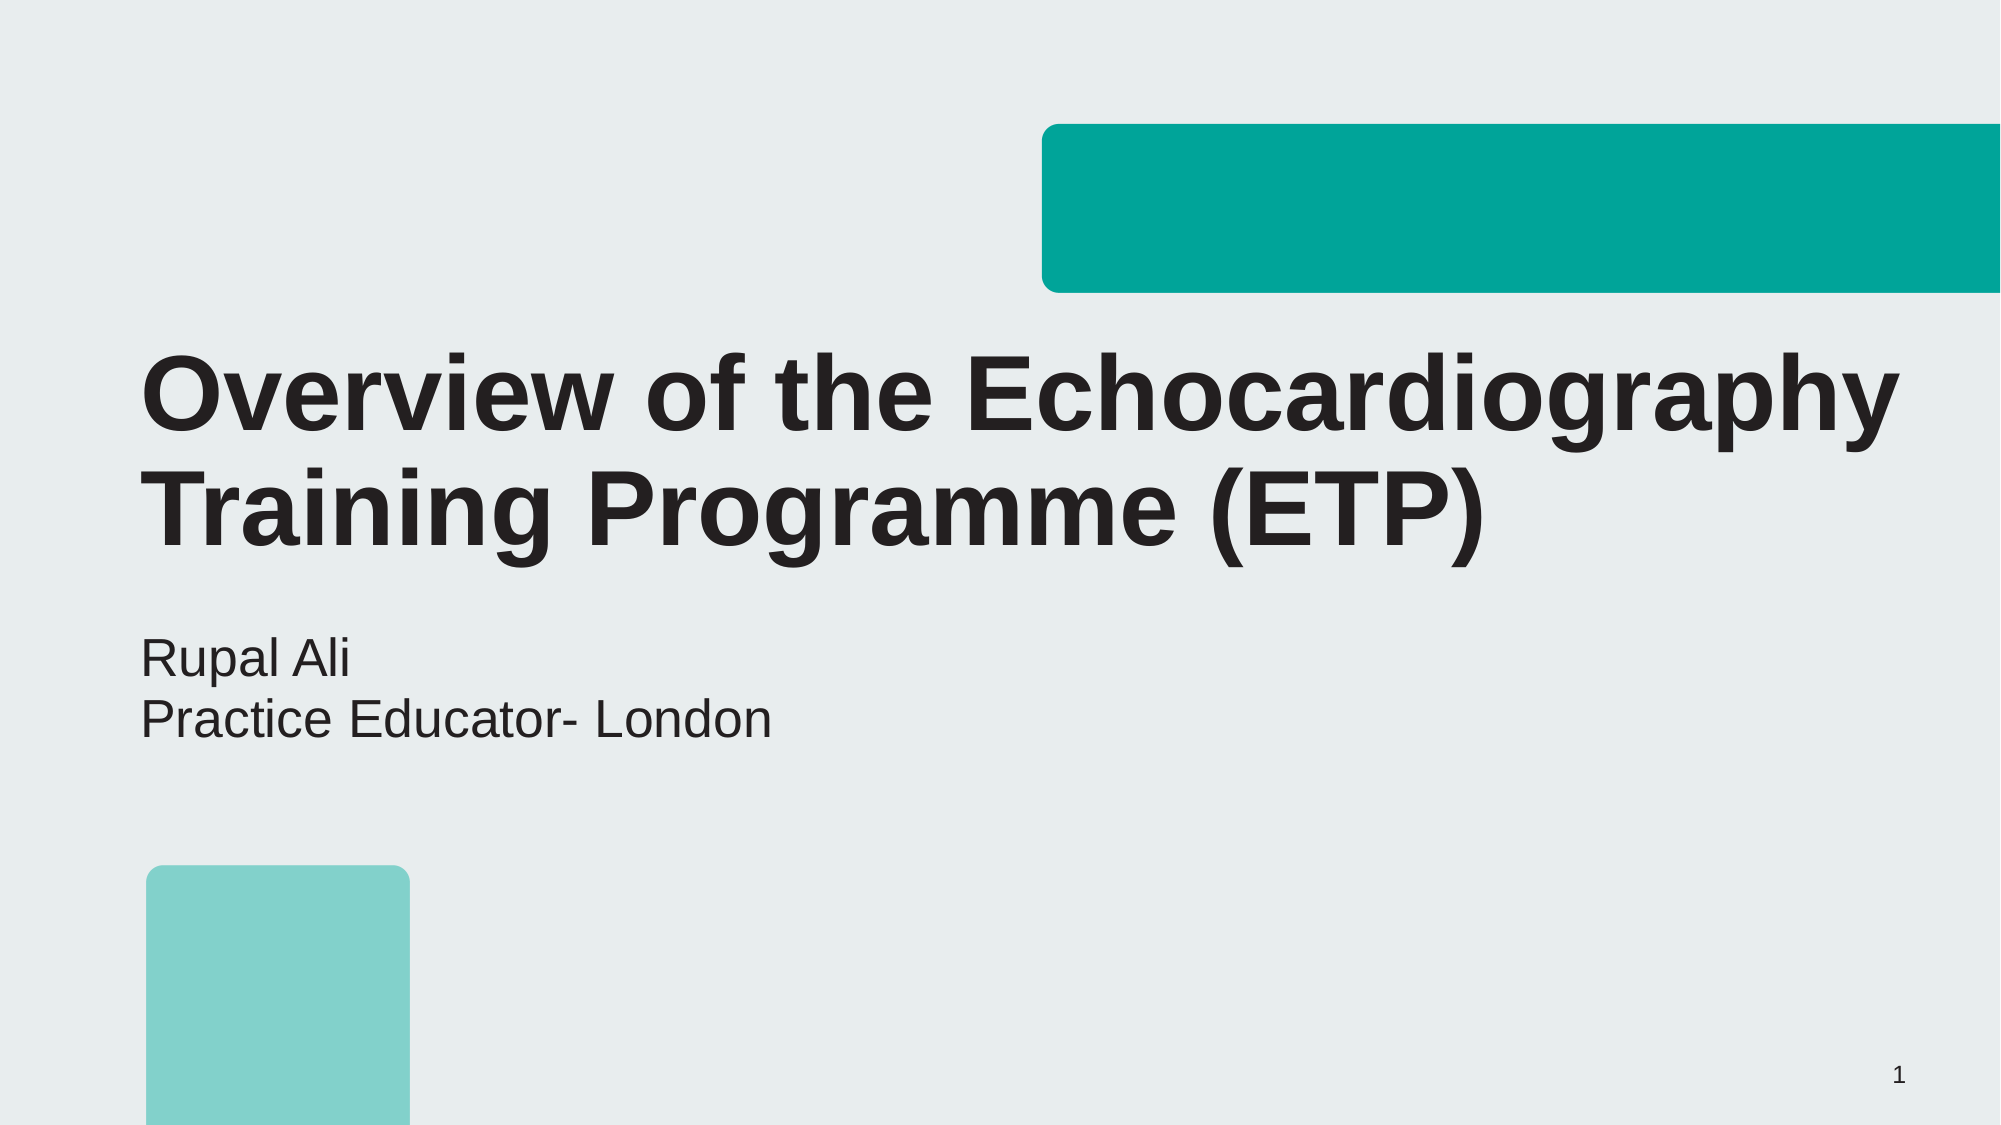

Overview of the Echocardiography Training Programme (ETP)
# Rupal Ali
Practice Educator- London